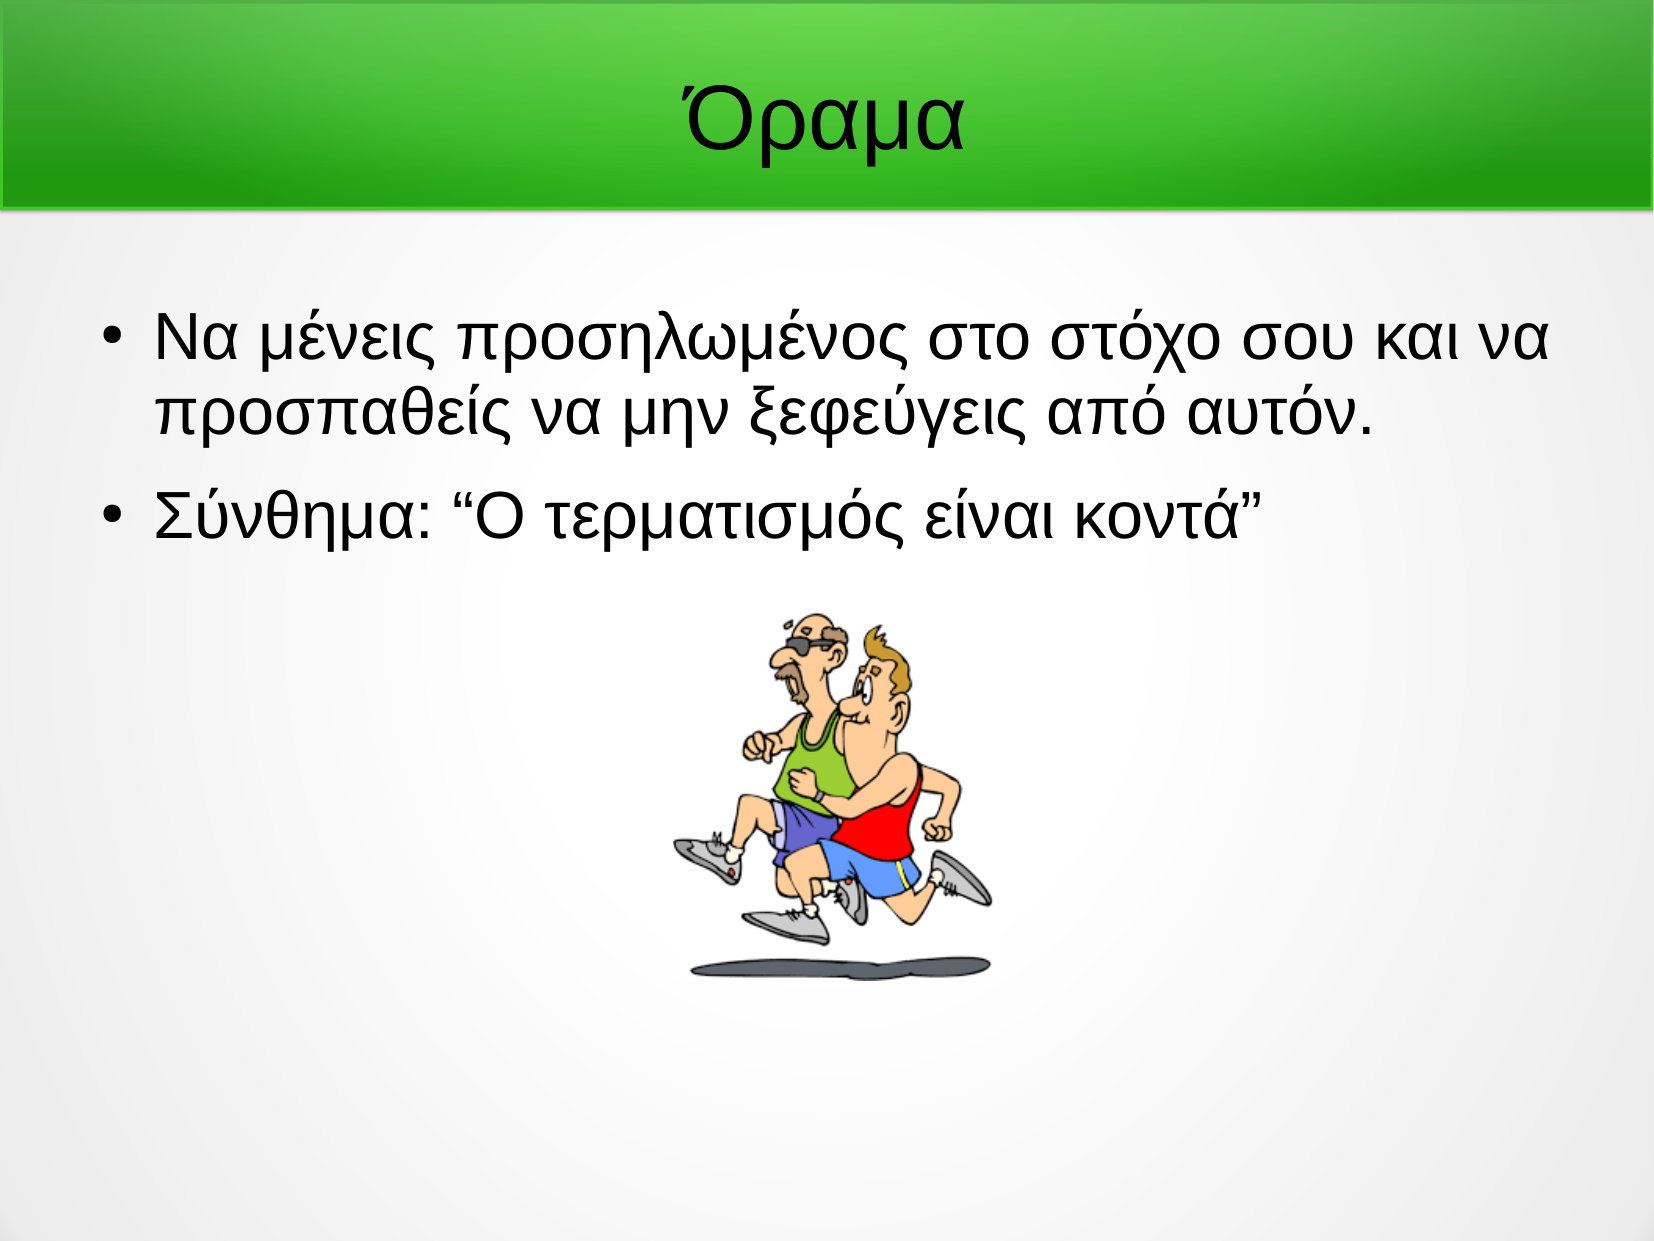

# Όραμα
Να μένεις προσηλωμένος στο στόχο σου και να προσπαθείς να μην ξεφεύγεις από αυτόν.
Σύνθημα: “Ο τερματισμός είναι κοντά”